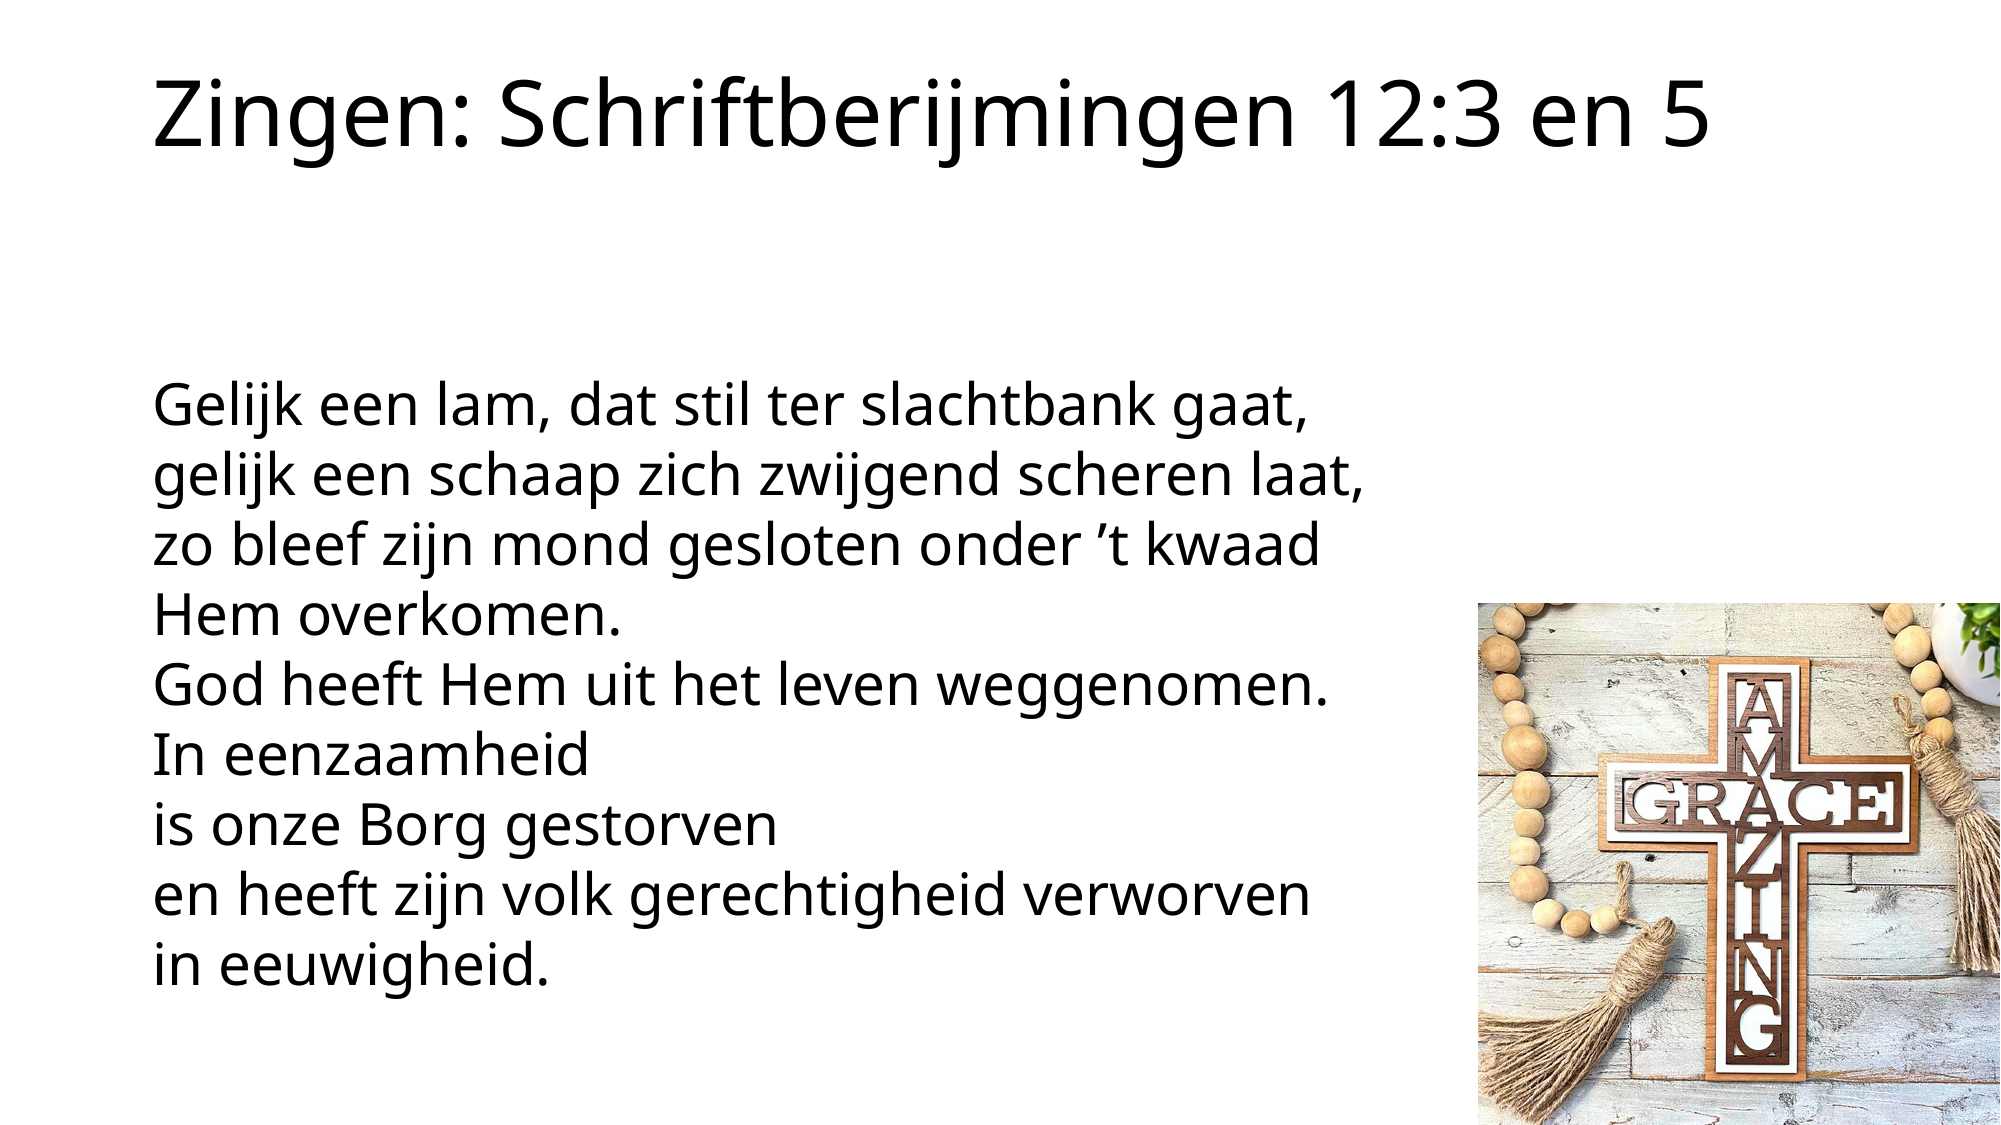

# Zingen: Schriftberijmingen 12:3 en 5
Gelijk een lam, dat stil ter slachtbank gaat,
gelijk een schaap zich zwijgend scheren laat,
zo bleef zijn mond gesloten onder ’t kwaad
Hem overkomen.
God heeft Hem uit het leven weggenomen.
In eenzaamheid
is onze Borg gestorven
en heeft zijn volk gerechtigheid verworven
in eeuwigheid.